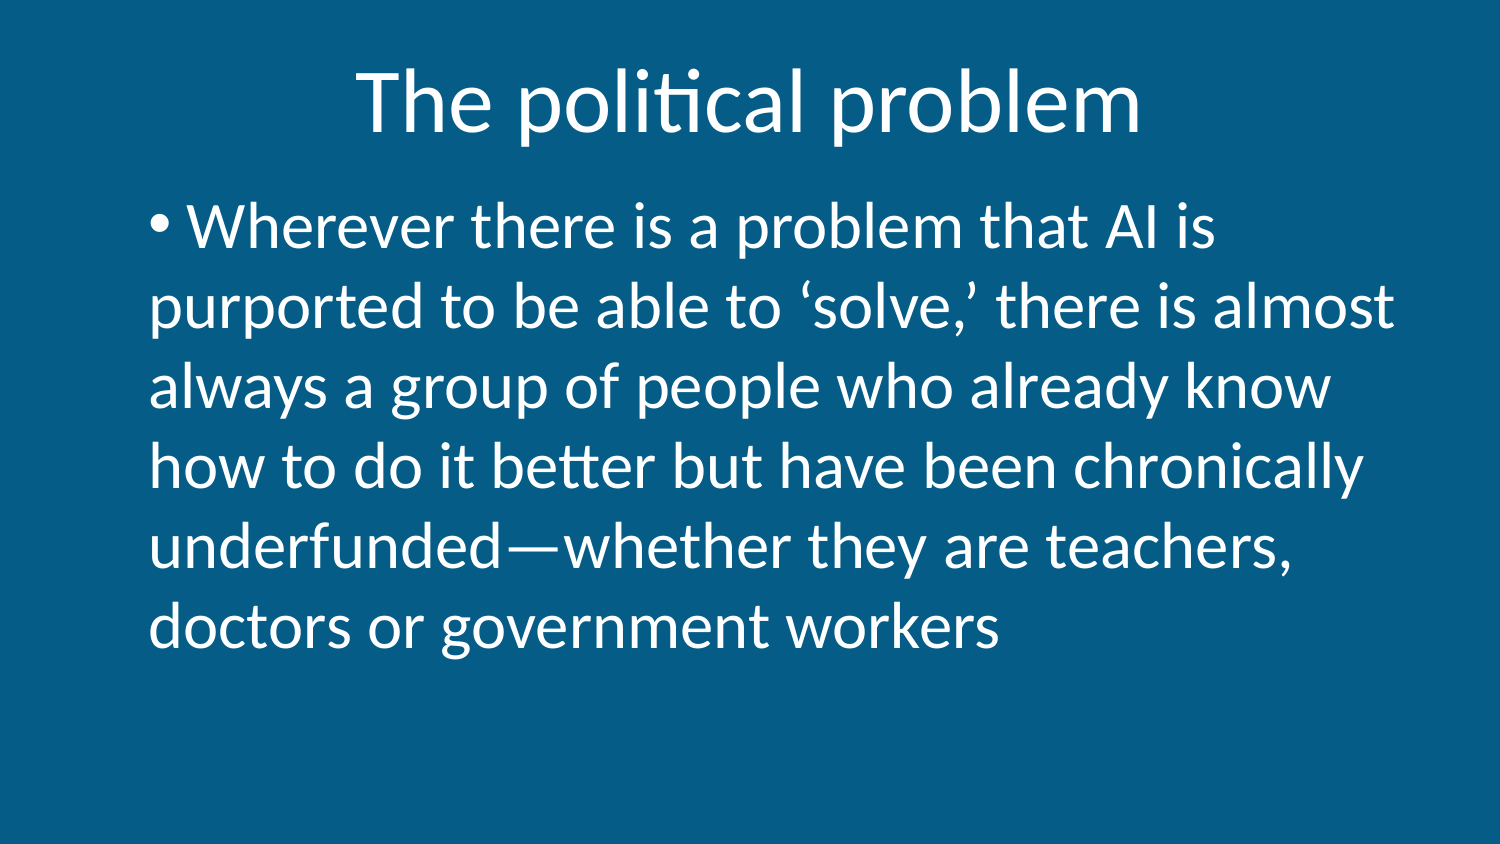

# The political problem
 Wherever there is a problem that AI is purported to be able to ‘solve,’ there is almost always a group of people who already know how to do it better but have been chronically underfunded—whether they are teachers, doctors or government workers